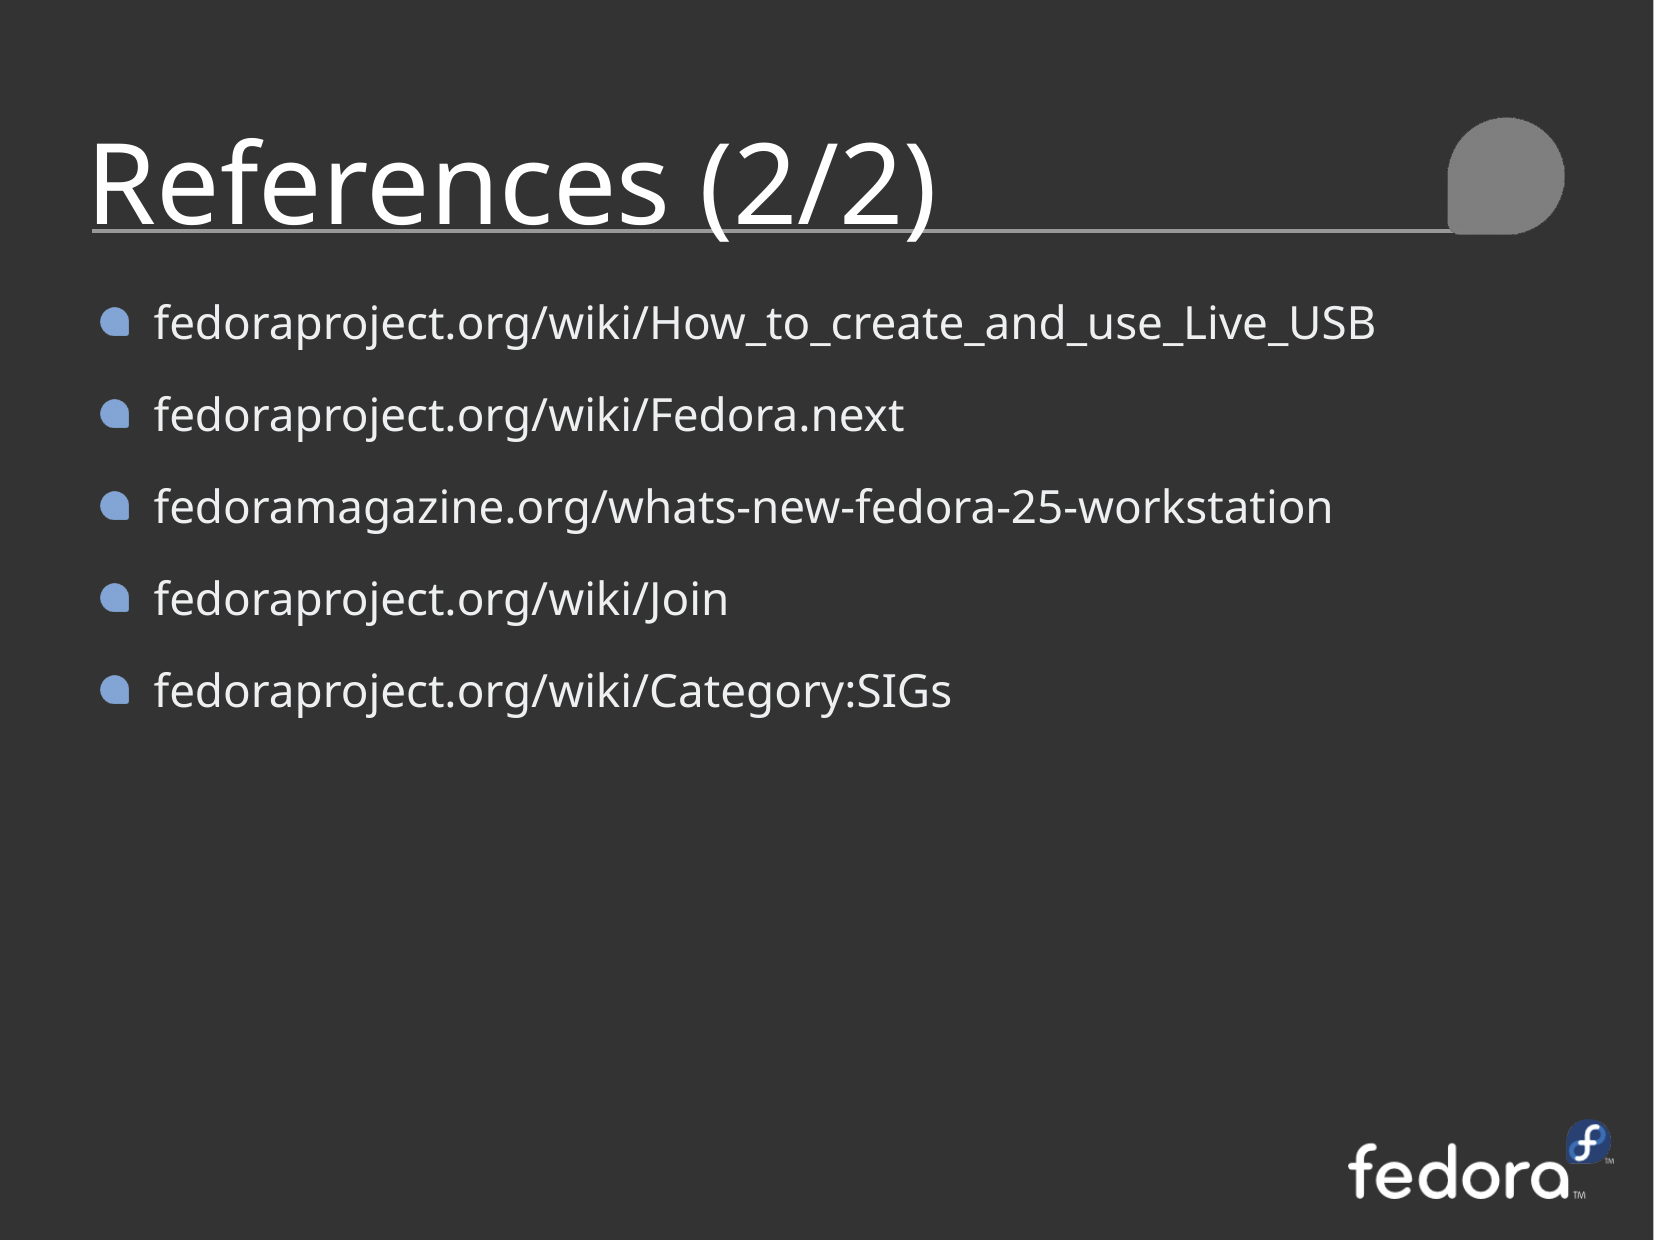

# References (2/2)
fedoraproject.org/wiki/How_to_create_and_use_Live_USB
fedoraproject.org/wiki/Fedora.next
fedoramagazine.org/whats-new-fedora-25-workstation
fedoraproject.org/wiki/Join
fedoraproject.org/wiki/Category:SIGs